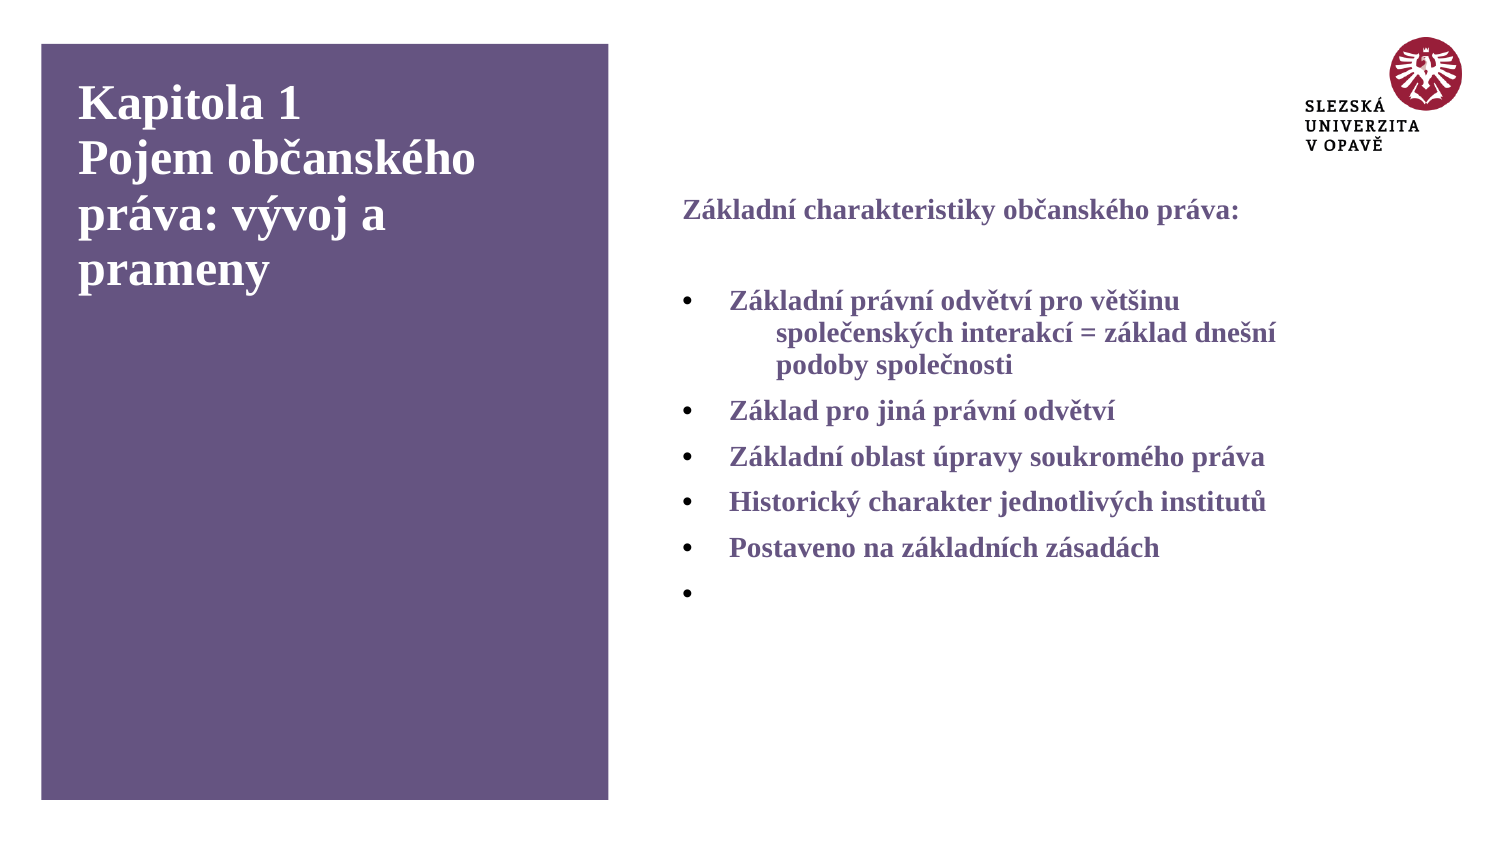

Kapitola 1
Pojem občanského práva: vývoj a prameny
Základní charakteristiky občanského práva:
Základní právní odvětví pro většinu společenských interakcí = základ dnešní podoby společnosti
Základ pro jiná právní odvětví
Základní oblast úpravy soukromého práva
Historický charakter jednotlivých institutů
Postaveno na základních zásadách